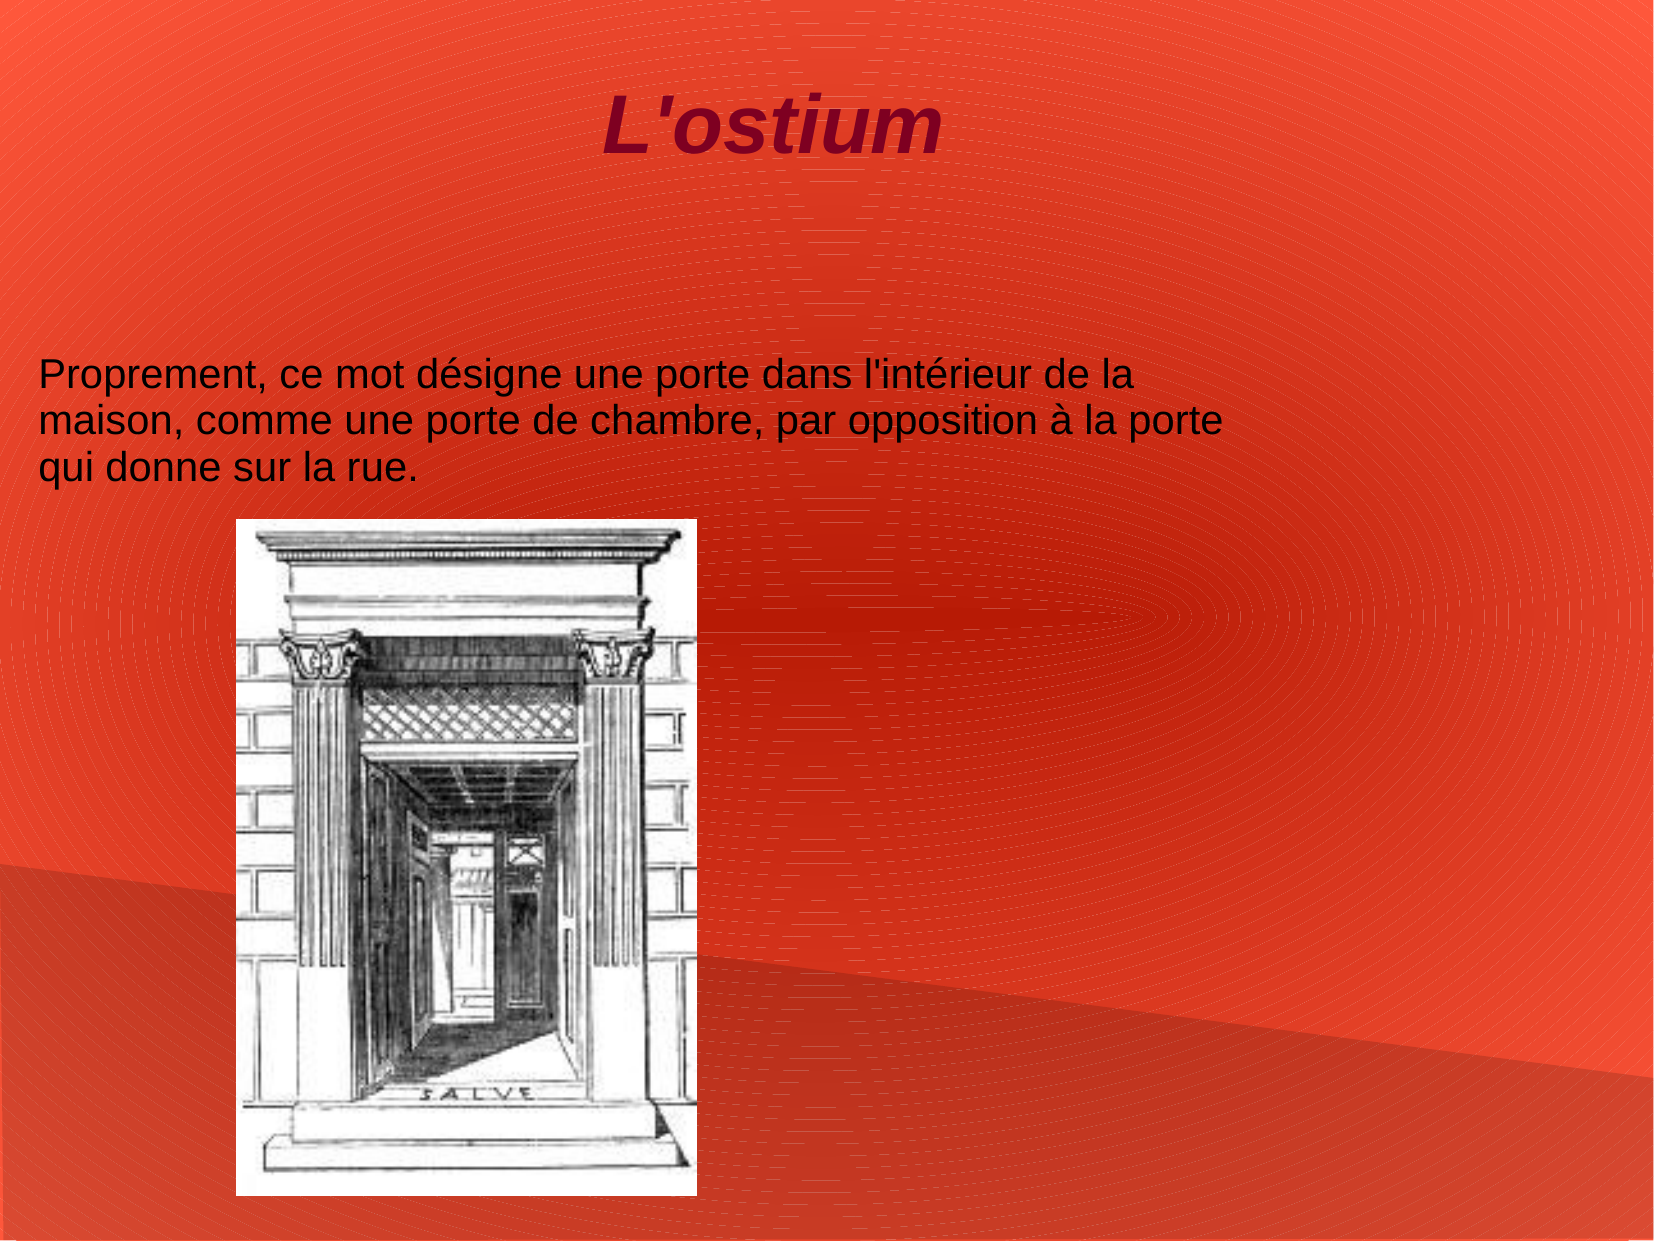

L'ostium
Proprement, ce mot désigne une porte dans l'intérieur de la maison, comme une porte de chambre, par opposition à la porte qui donne sur la rue.